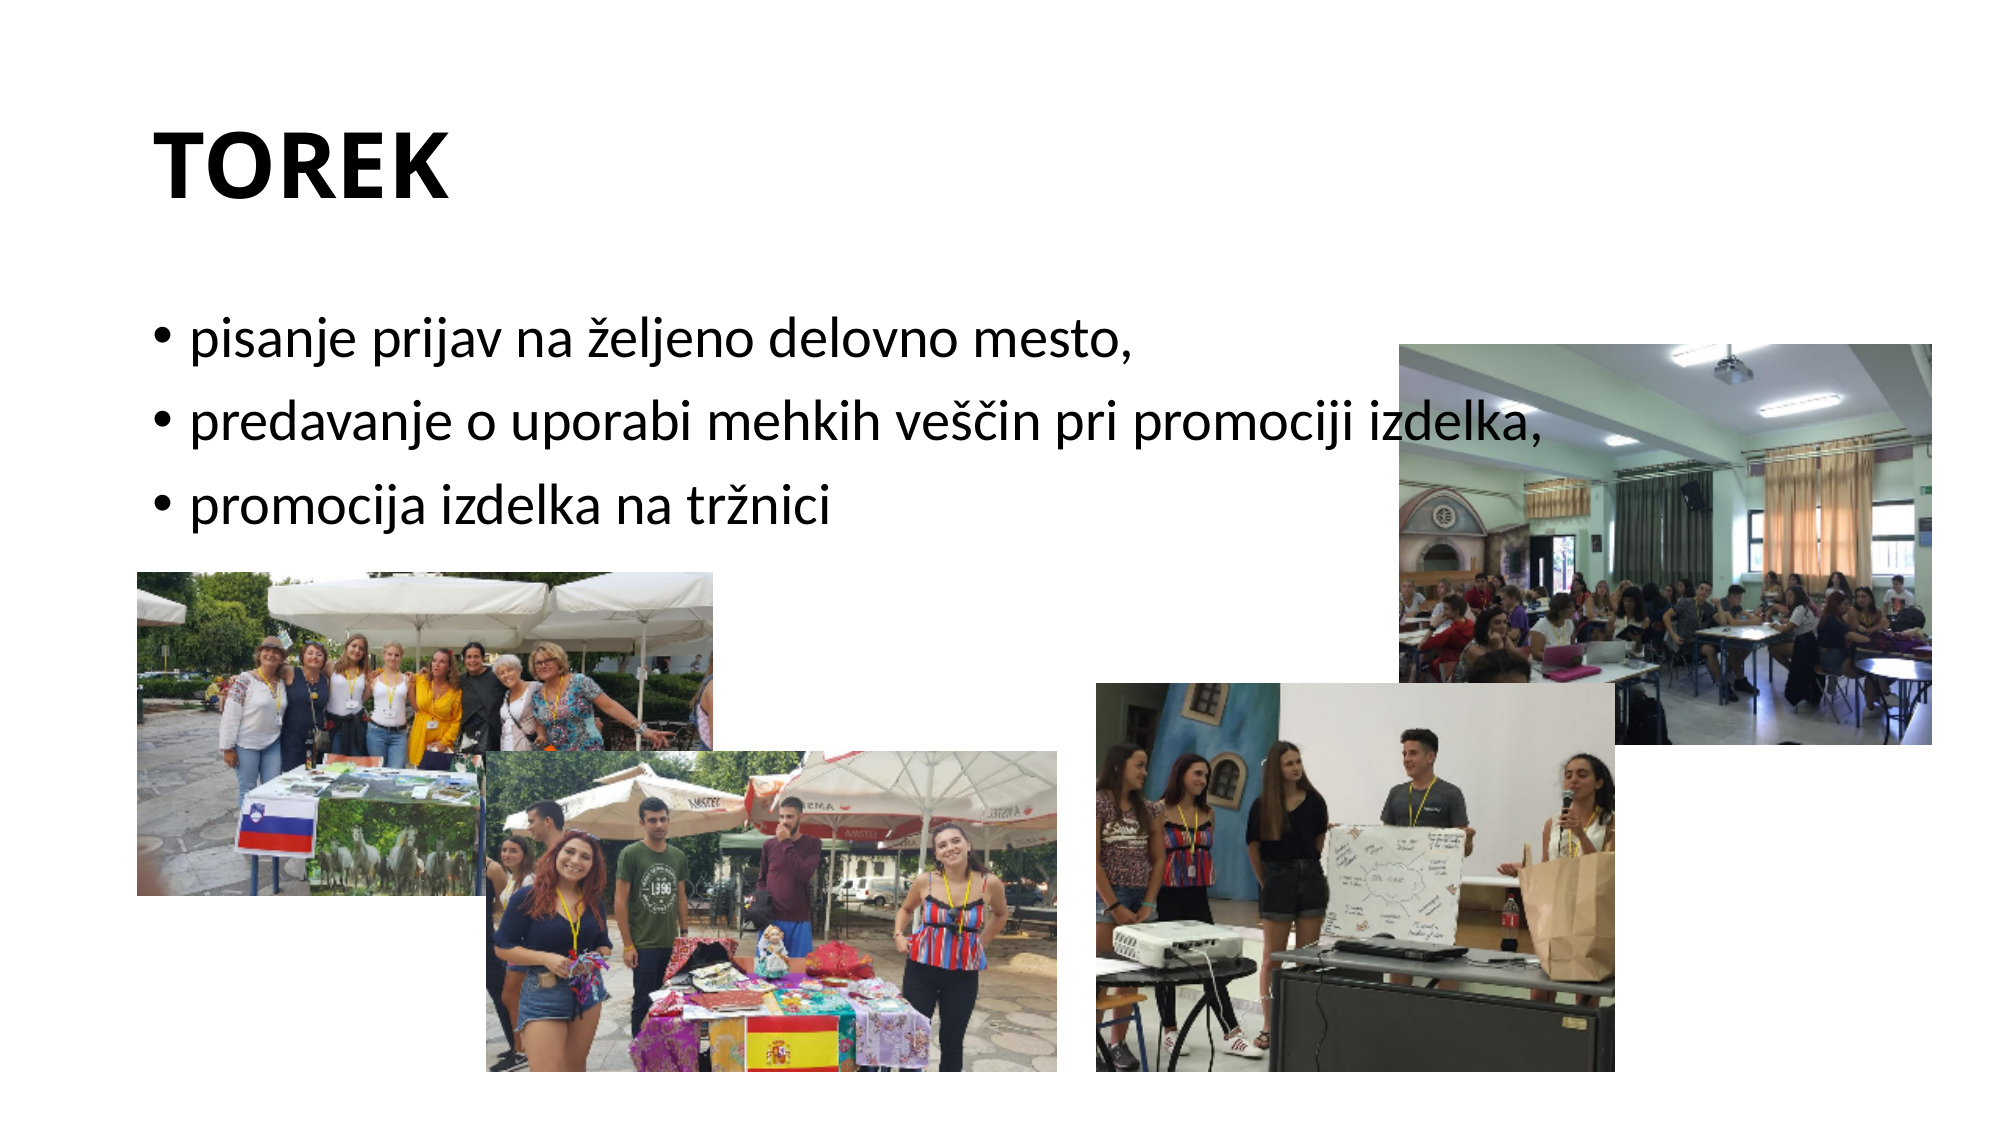

# TOREK
pisanje prijav na željeno delovno mesto,
predavanje o uporabi mehkih veščin pri promociji izdelka,
promocija izdelka na tržnici